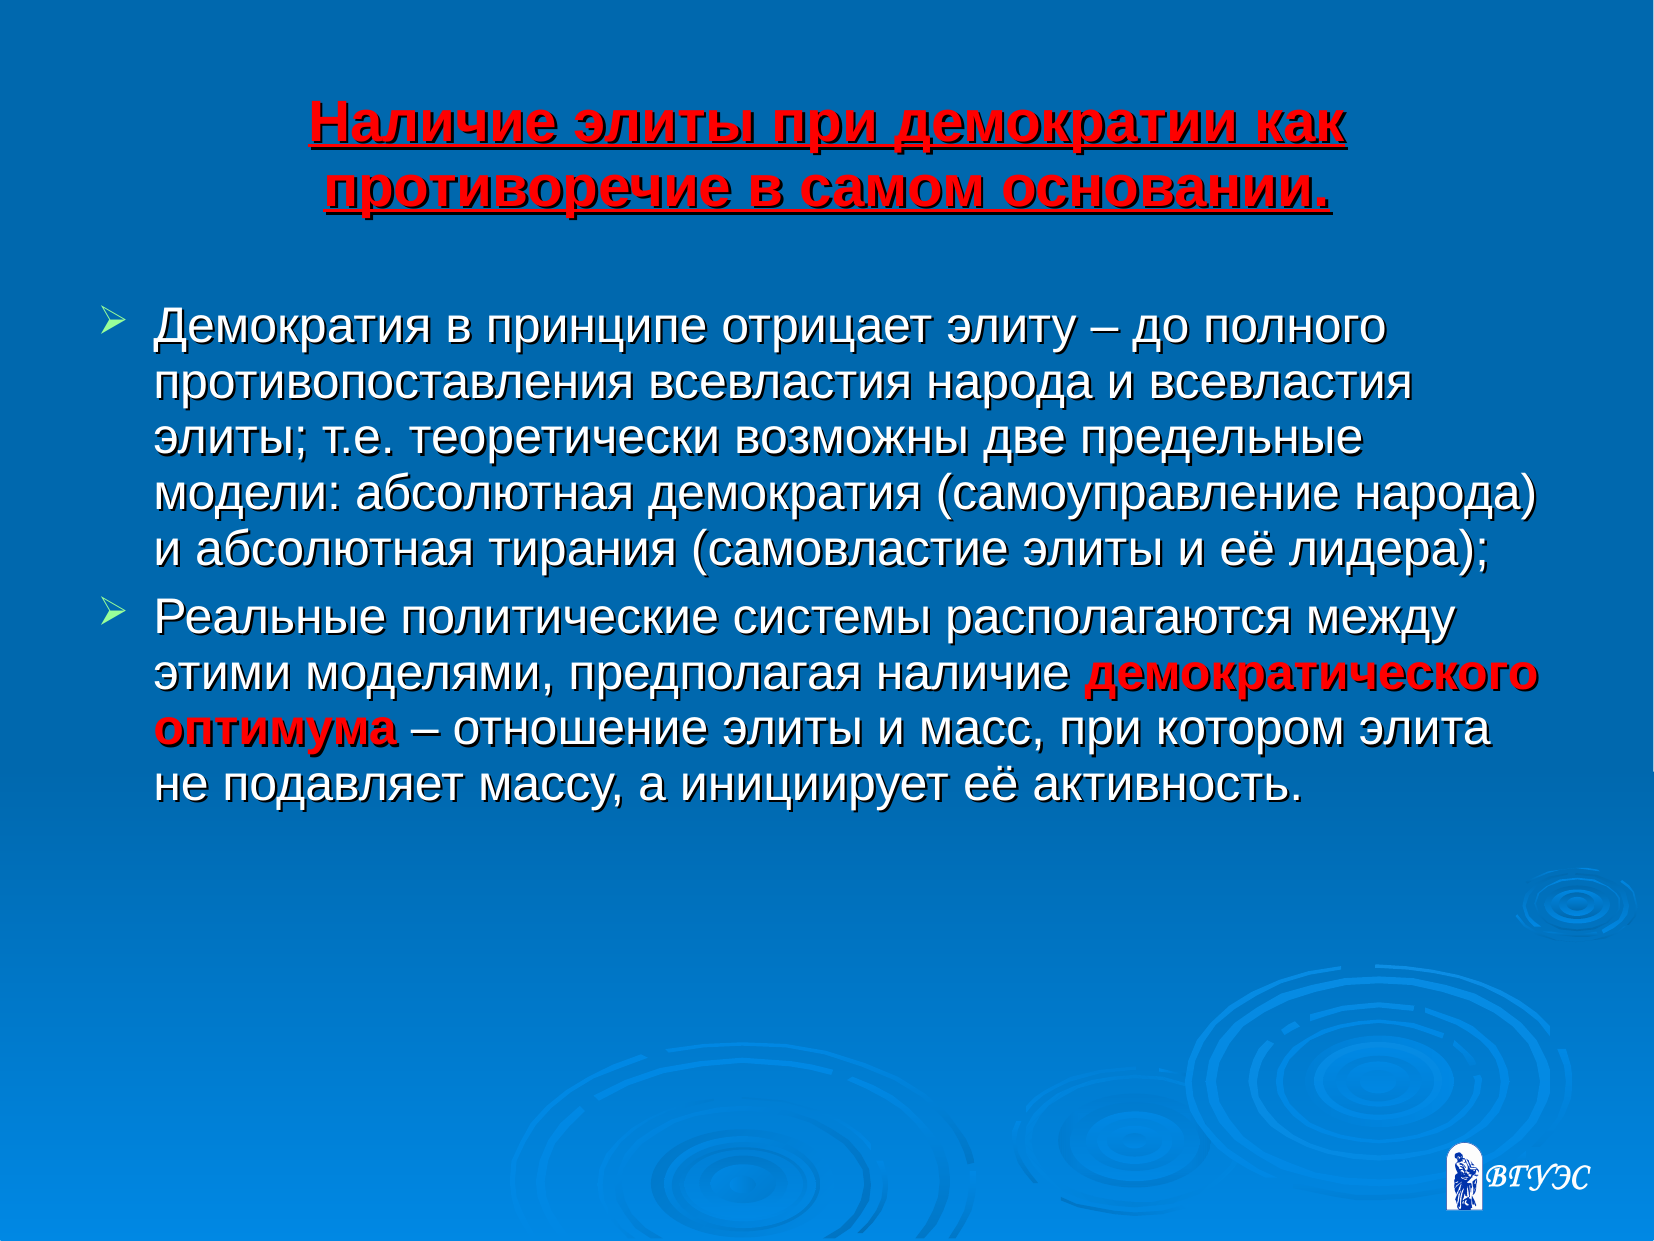

# Наличие элиты при демократии как противоречие в самом основании.
Демократия в принципе отрицает элиту – до полного противопоставления всевластия народа и всевластия элиты; т.е. теоретически возможны две предельные модели: абсолютная демократия (самоуправление народа) и абсолютная тирания (самовластие элиты и её лидера);
Реальные политические системы располагаются между этими моделями, предполагая наличие демократического оптимума – отношение элиты и масс, при котором элита не подавляет массу, а инициирует её активность.